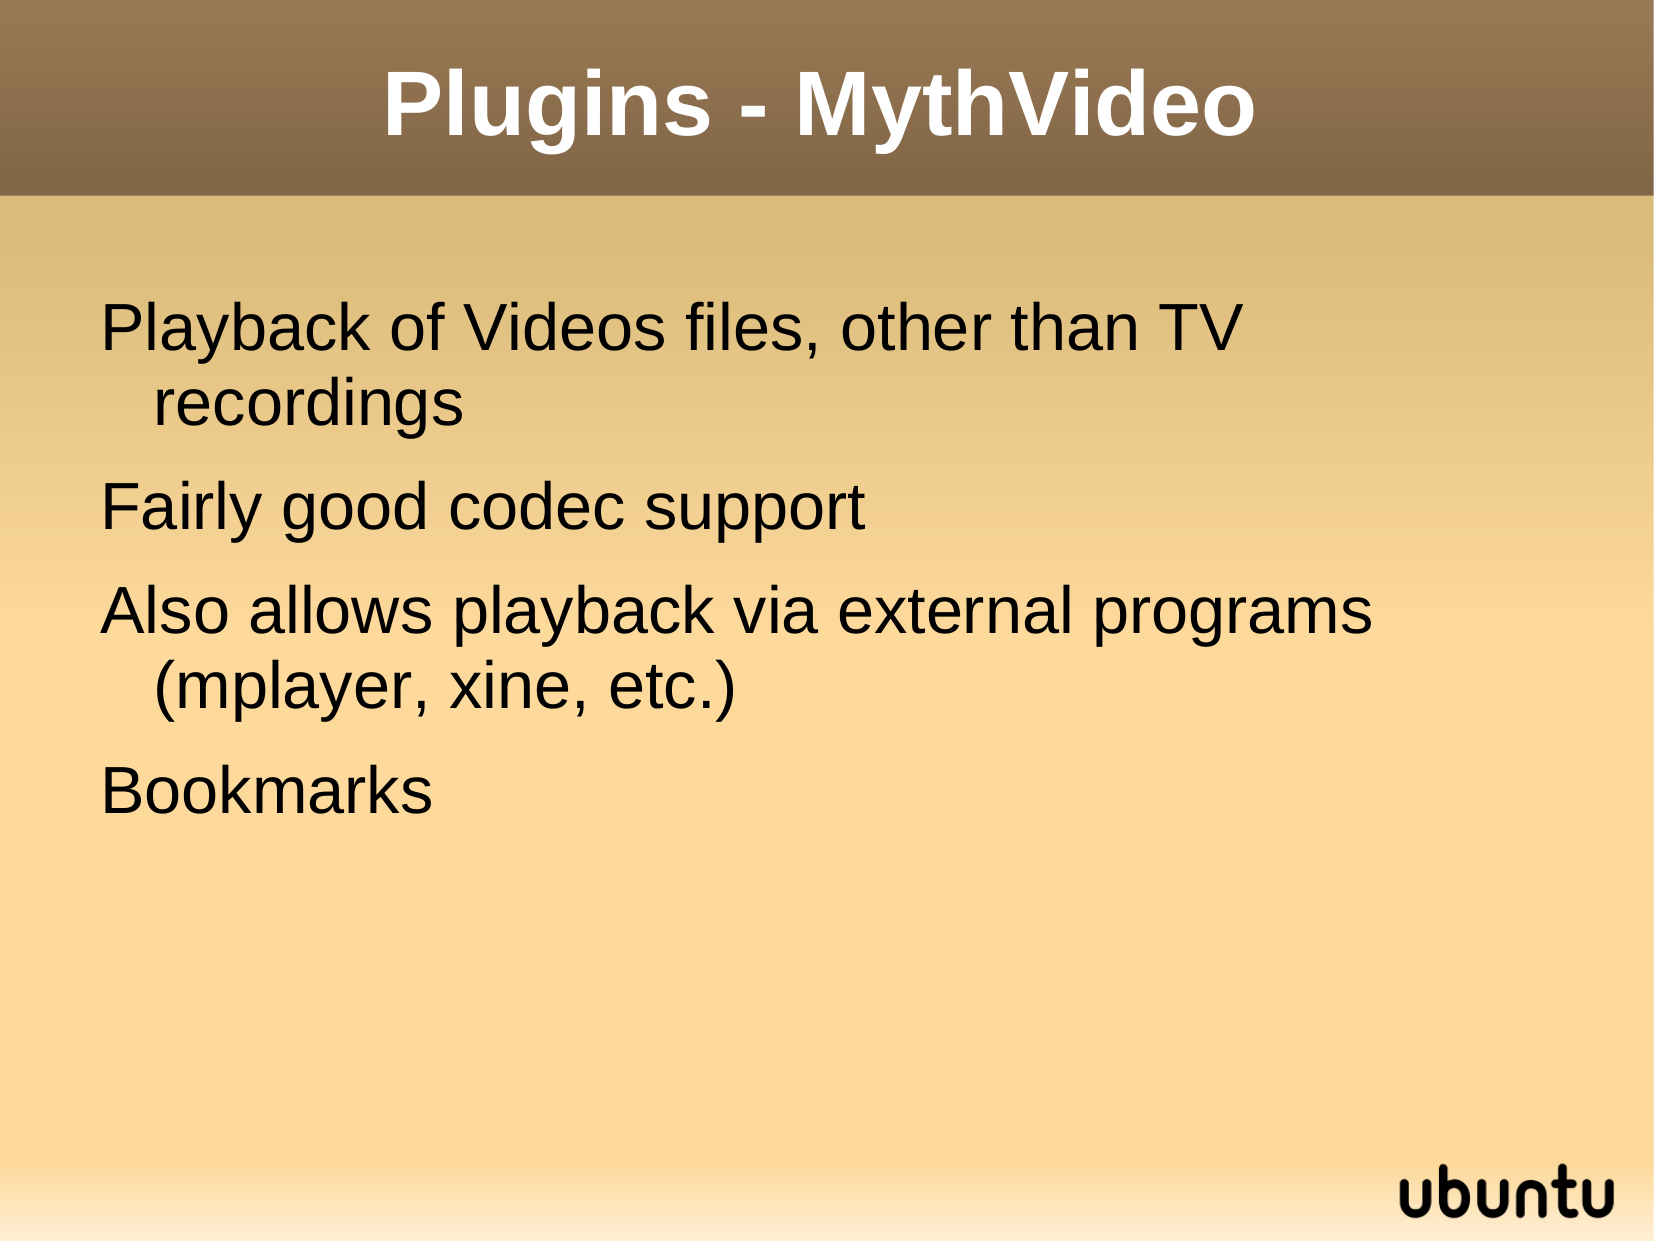

# Plugins - MythVideo
Playback of Videos files, other than TV recordings
Fairly good codec support
Also allows playback via external programs (mplayer, xine, etc.)
Bookmarks